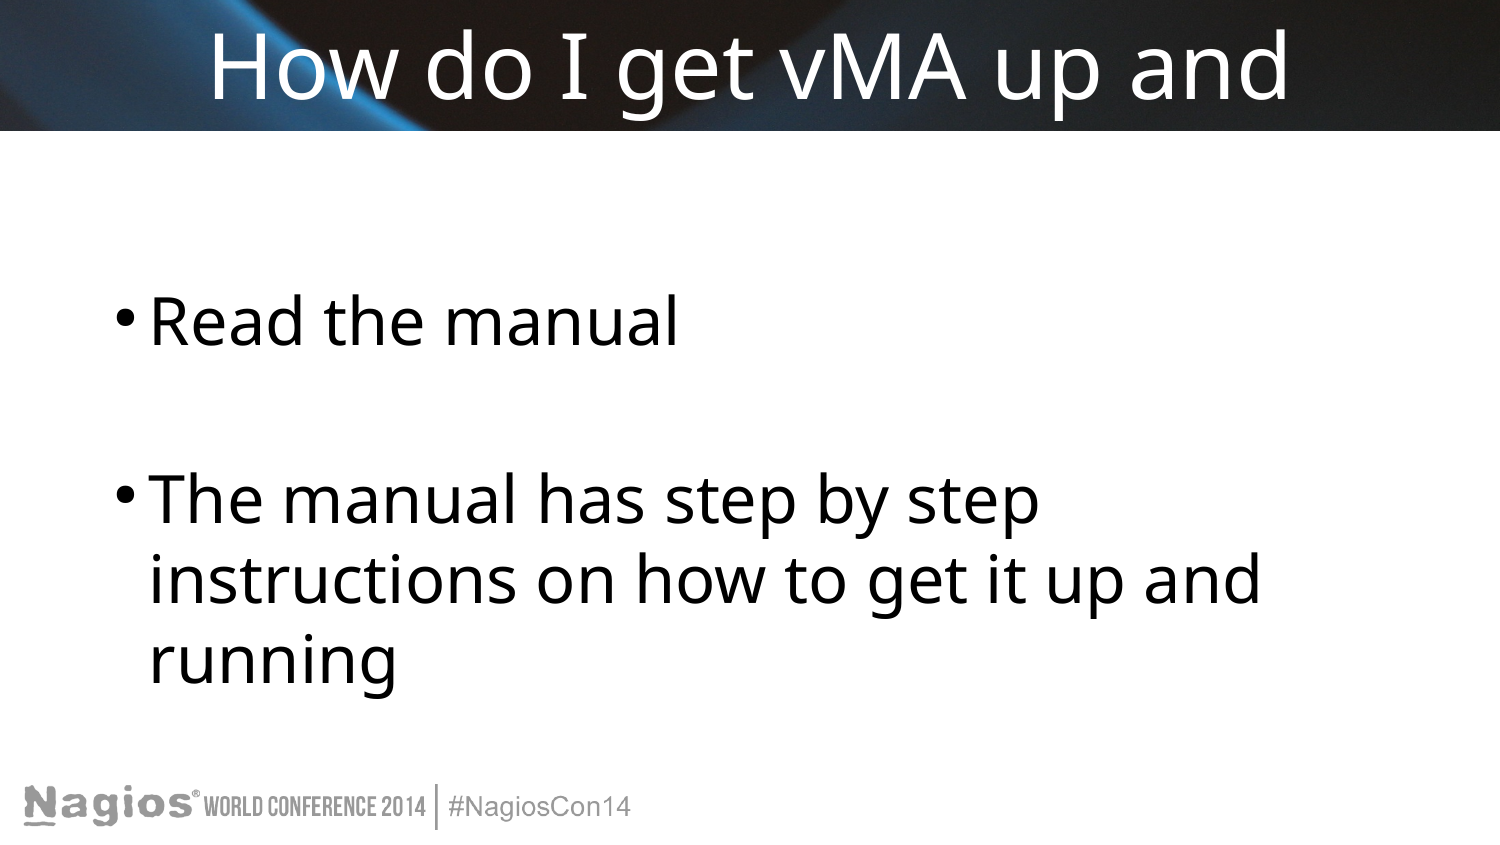

# How do I get vMA up and running?
Read the manual
The manual has step by step instructions on how to get it up and running